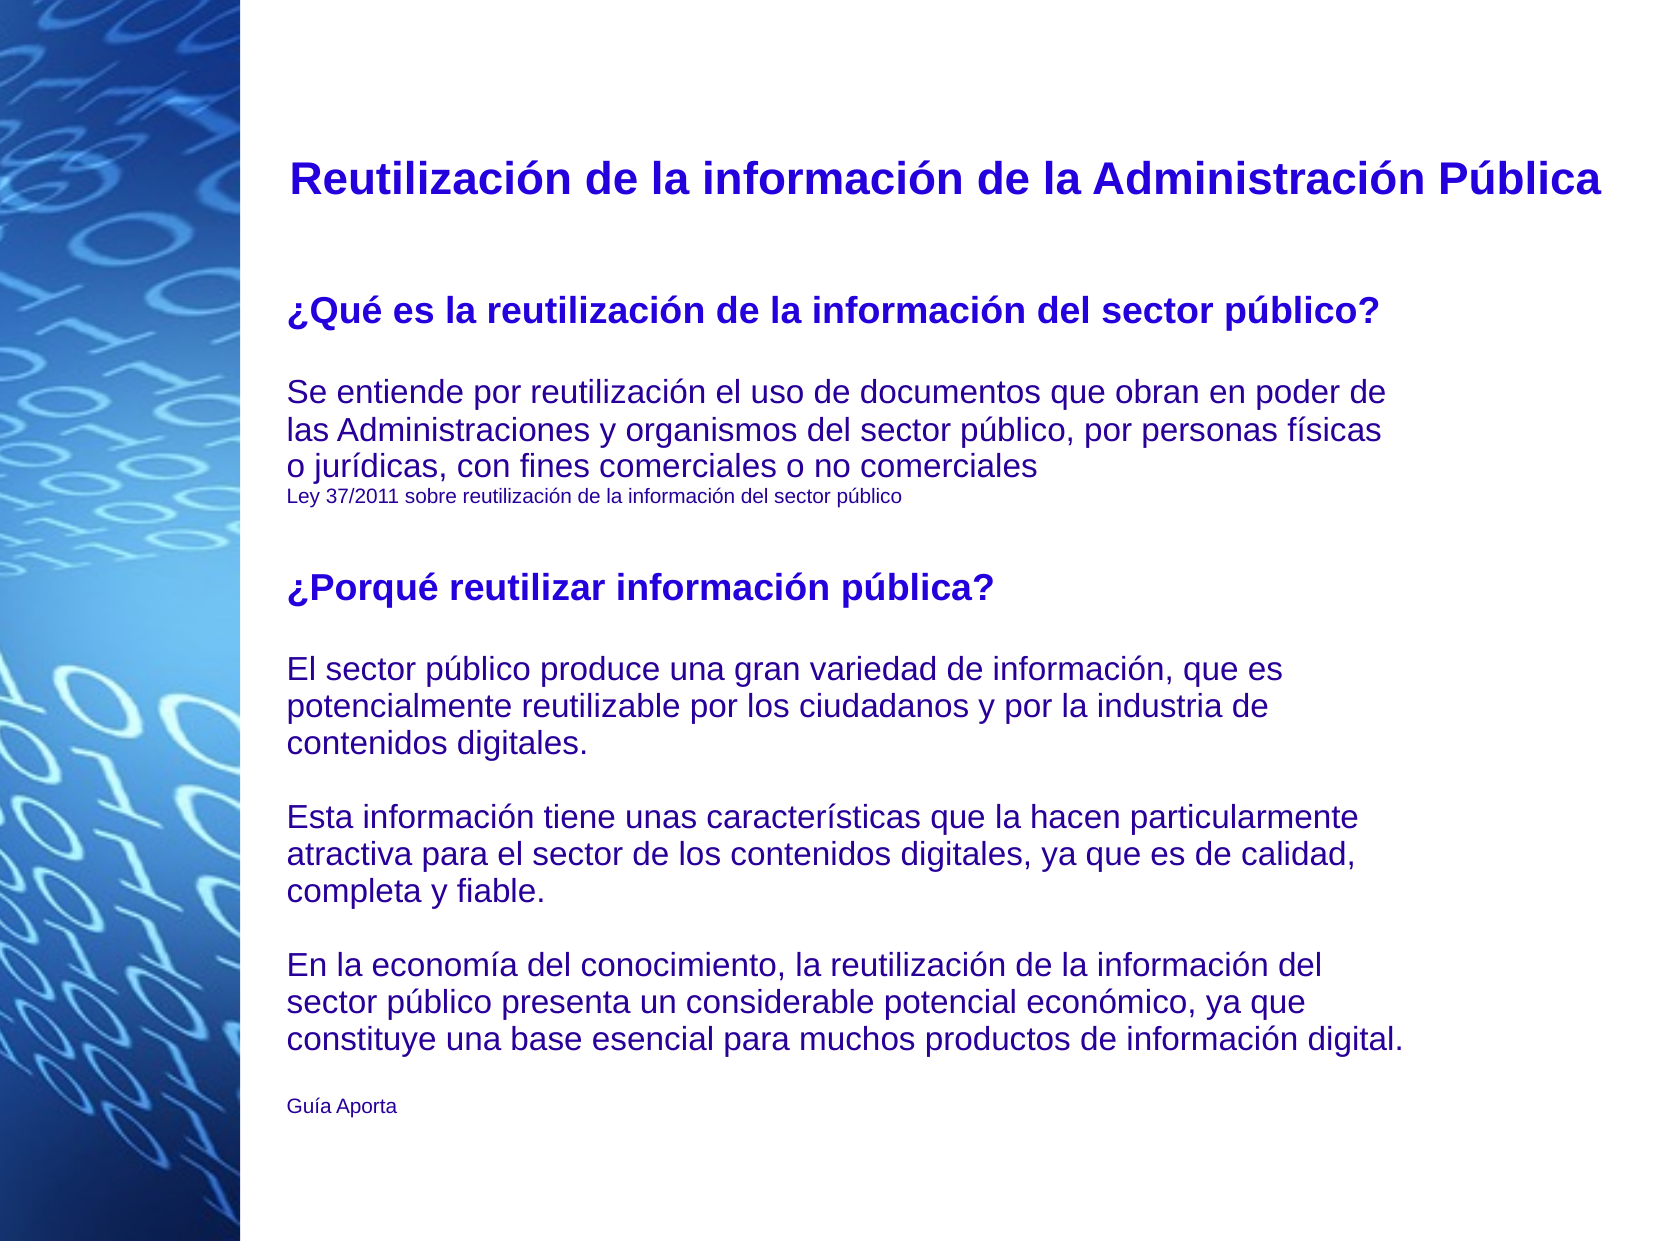

Reutilización de la información de la Administración Pública
¿Qué es la reutilización de la información del sector público?
Se entiende por reutilización el uso de documentos que obran en poder de las Administraciones y organismos del sector público, por personas físicas o jurídicas, con fines comerciales o no comerciales
Ley 37/2011 sobre reutilización de la información del sector público
¿Porqué reutilizar información pública?
El sector público produce una gran variedad de información, que es potencialmente reutilizable por los ciudadanos y por la industria de contenidos digitales.
Esta información tiene unas características que la hacen particularmente atractiva para el sector de los contenidos digitales, ya que es de calidad, completa y fiable.
En la economía del conocimiento, la reutilización de la información del sector público presenta un considerable potencial económico, ya que constituye una base esencial para muchos productos de información digital.
Guía Aporta